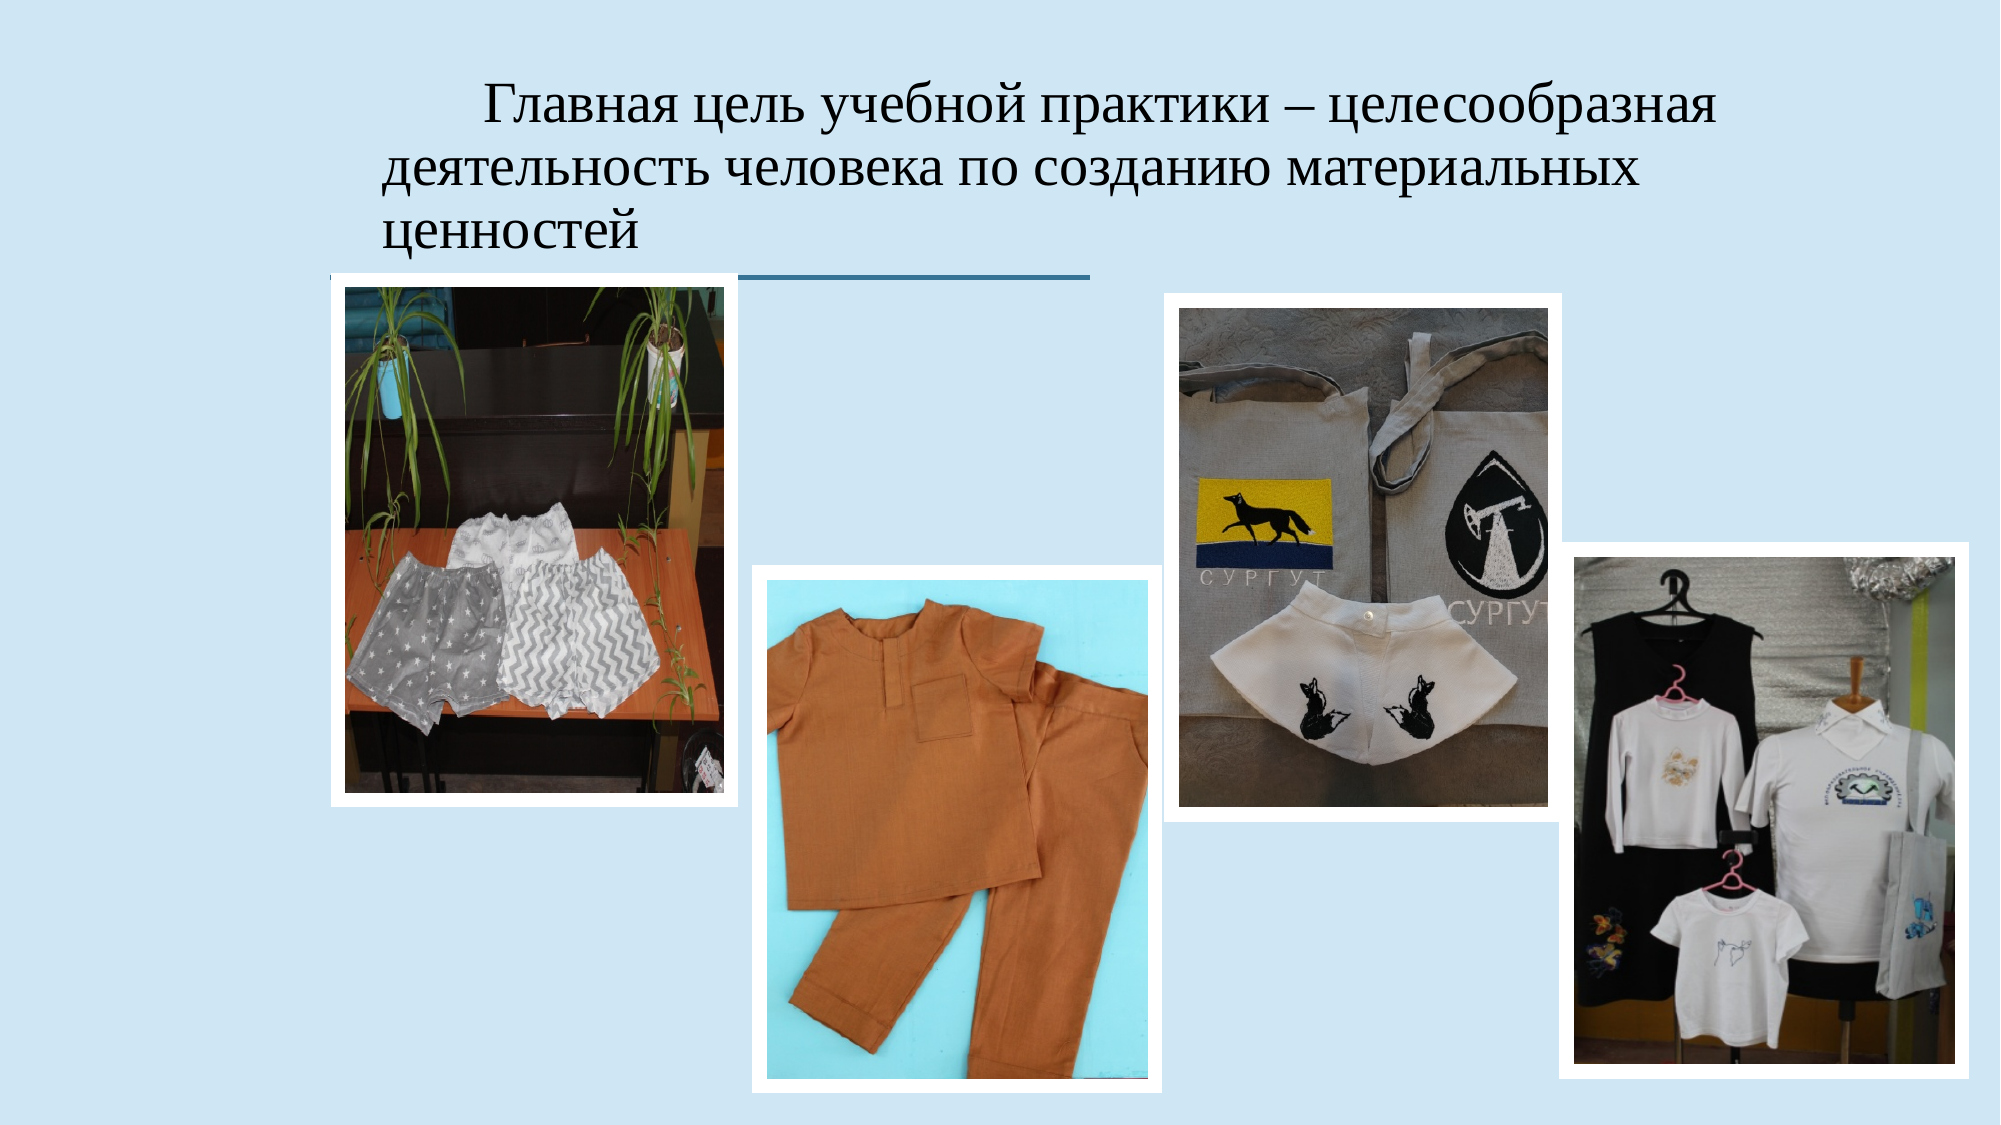

# Главная цель учебной практики – целесообразная деятельность человека по созданию материальных ценностей